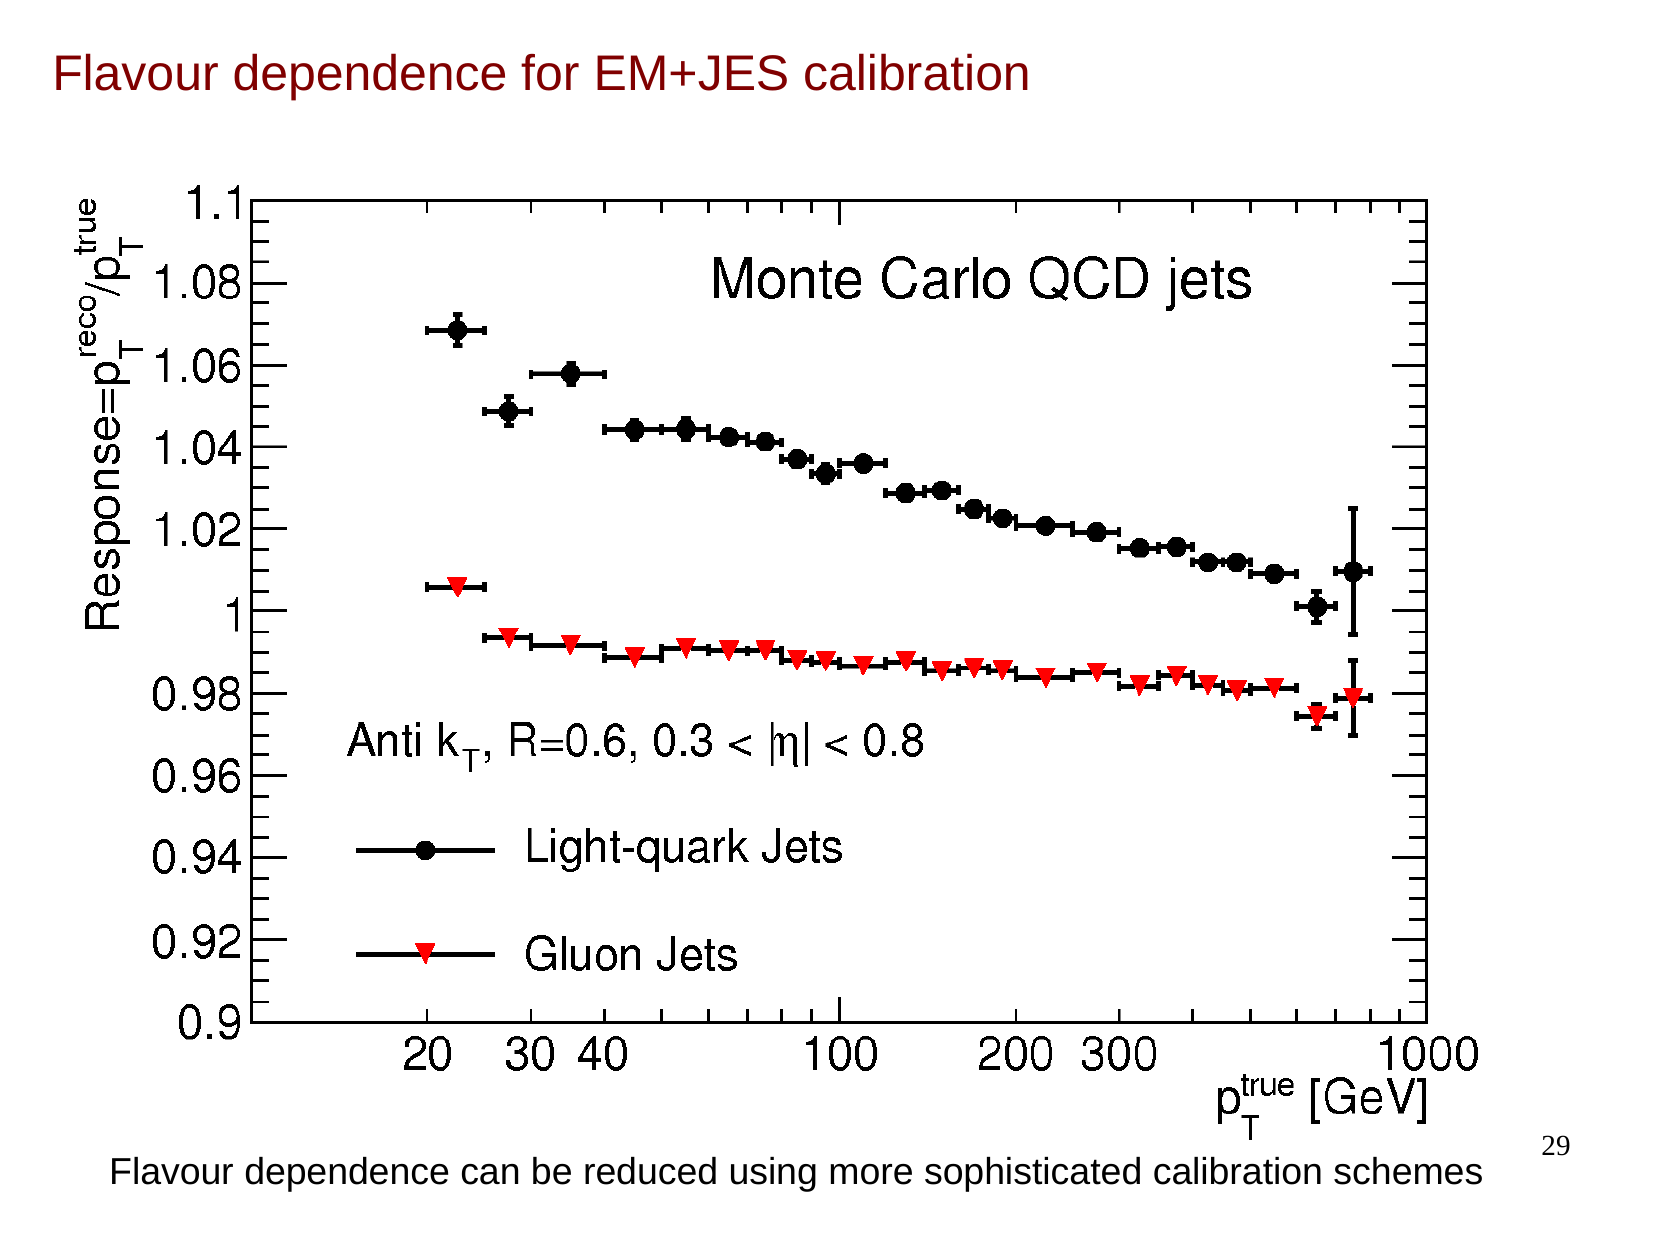

Flavour dependence for EM+JES calibration
29
Flavour dependence can be reduced using more sophisticated calibration schemes